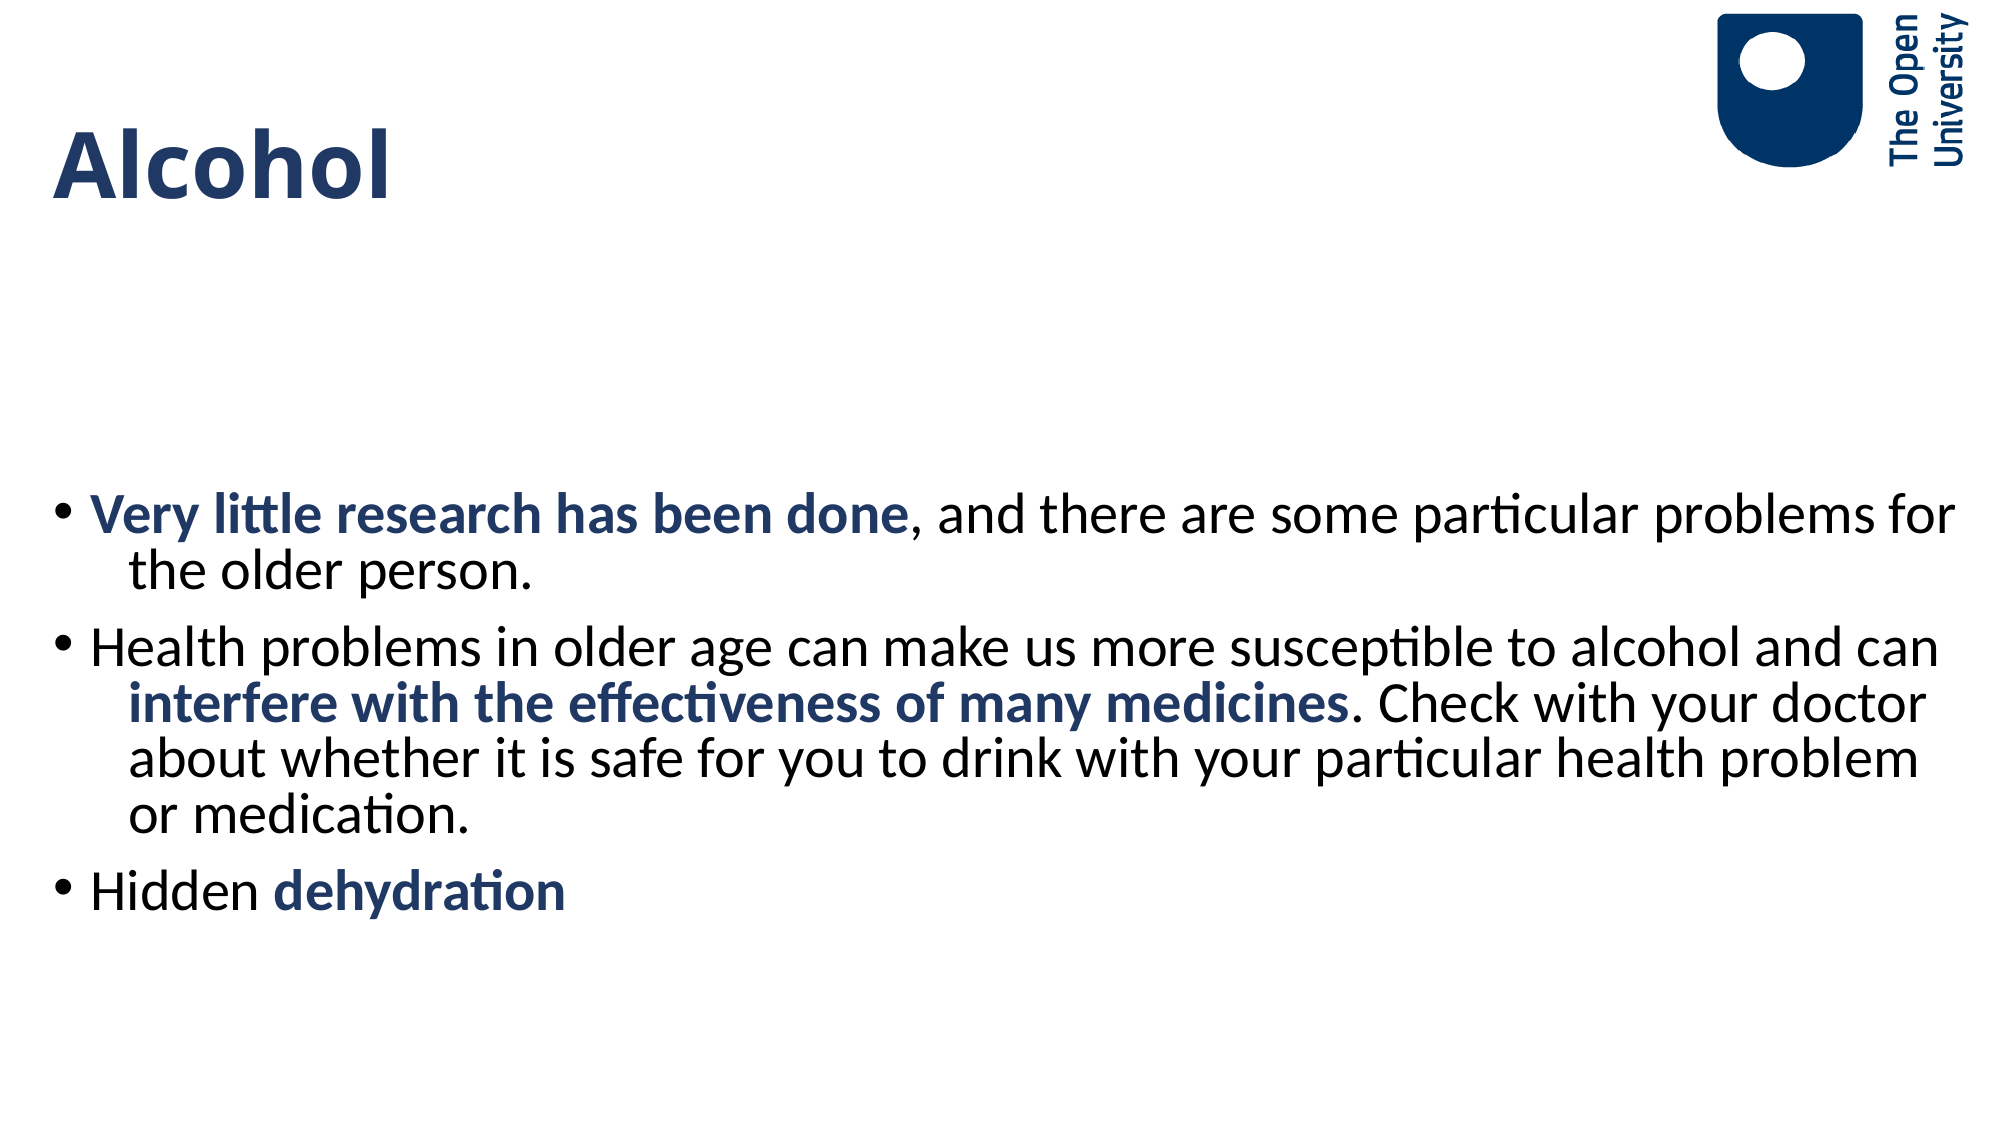

# Alcohol
Very little research has been done, and there are some particular problems for the older person.
Health problems in older age can make us more susceptible to alcohol and can interfere with the effectiveness of many medicines. Check with your doctor about whether it is safe for you to drink with your particular health problem or medication.
Hidden dehydration